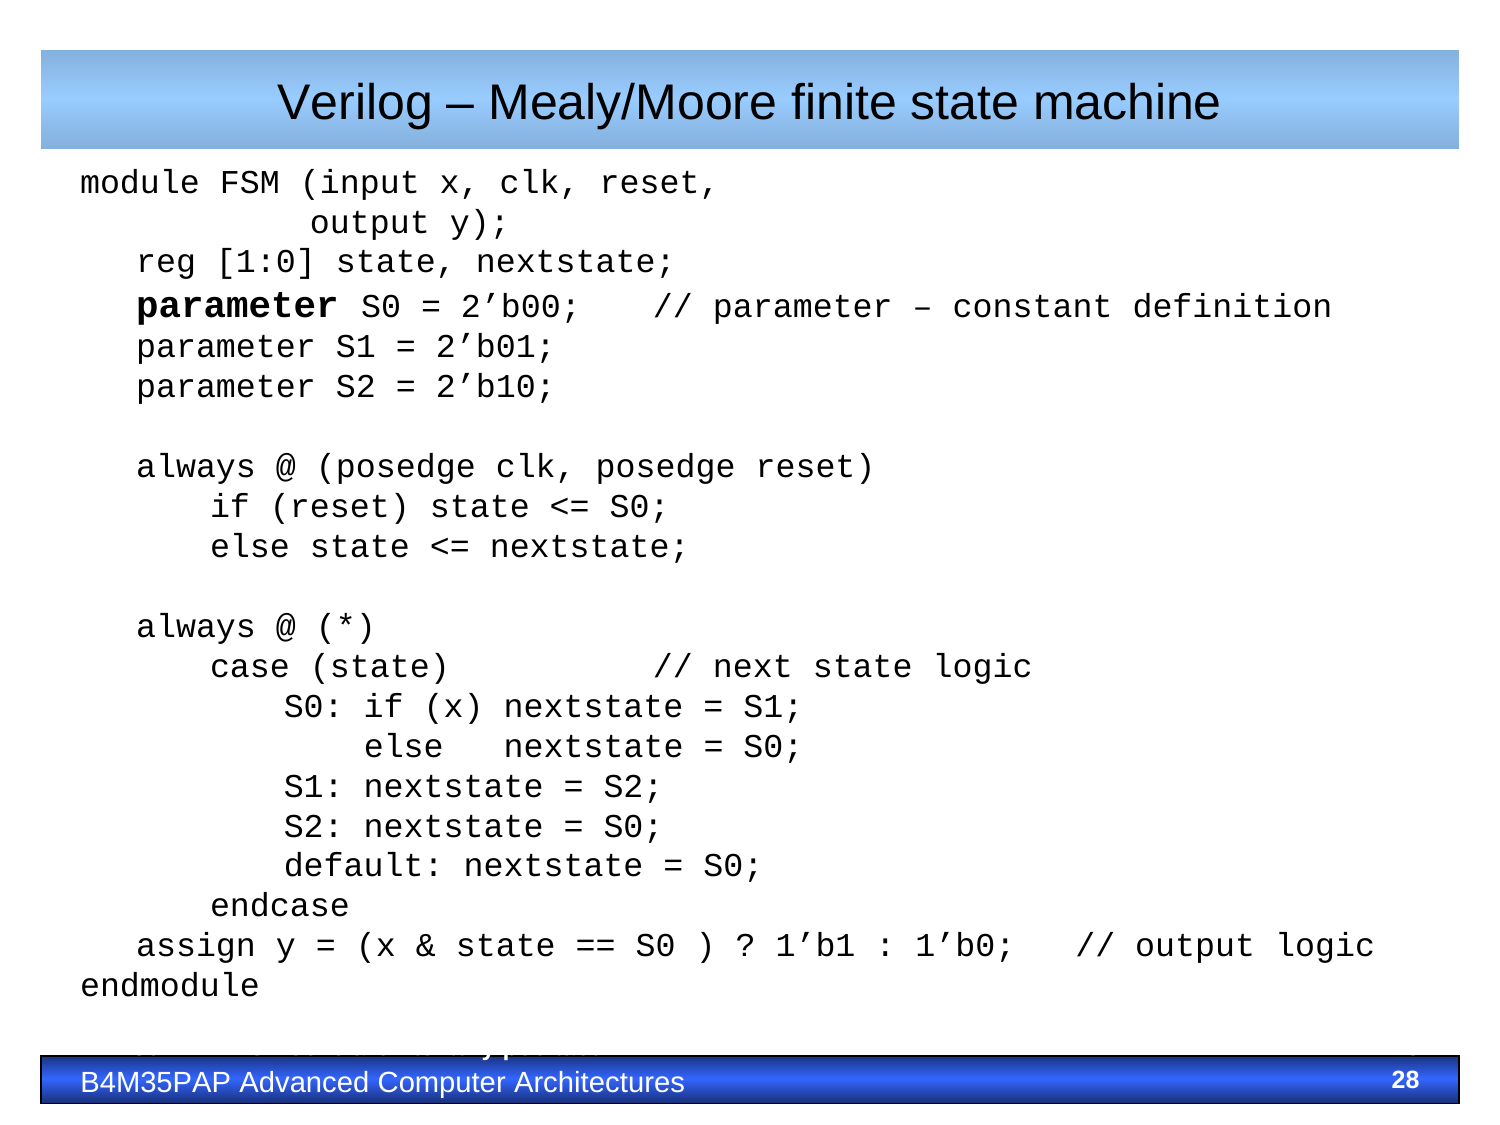

# Verilog – Mealy/Moore finite state machine
module FSM (input x, clk, reset,
		 output y);
	reg [1:0] state, nextstate;
	parameter S0 = 2’b00;	// parameter – constant definition
	parameter S1 = 2’b01;
	parameter S2 = 2’b10;
	always @ (posedge clk, posedge reset)
		if (reset) state <= S0;
		else state <= nextstate;
	always @ (*)
		case (state)	 		// next state logic
			S0: if (x) nextstate = S1;
			 else nextstate = S0;
			S1: nextstate = S2;
			S2: nextstate = S0;
			default: nextstate = S0;
		endcase
	assign y = (x & state == S0 ) ? 1’b1 : 1’b0; // output logic
endmodule
A4M36PAP Pokročilé architektury počítačů